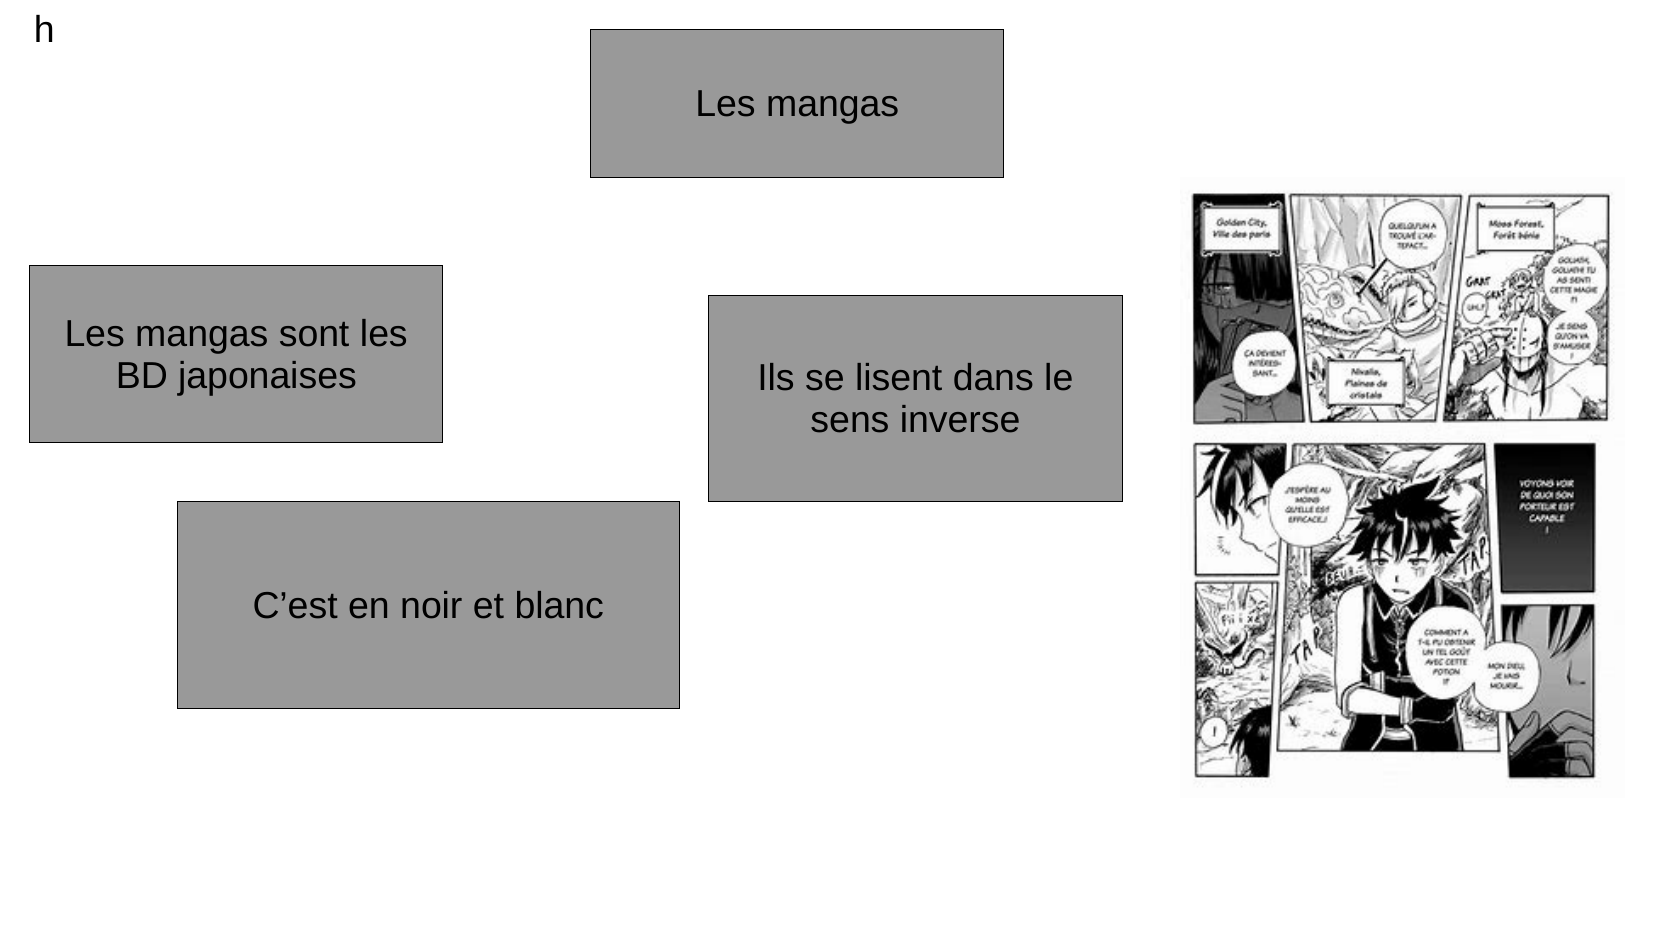

h
Les mangas
Les mangas sont les BD japonaises
Ils se lisent dans le sens inverse
C’est en noir et blanc